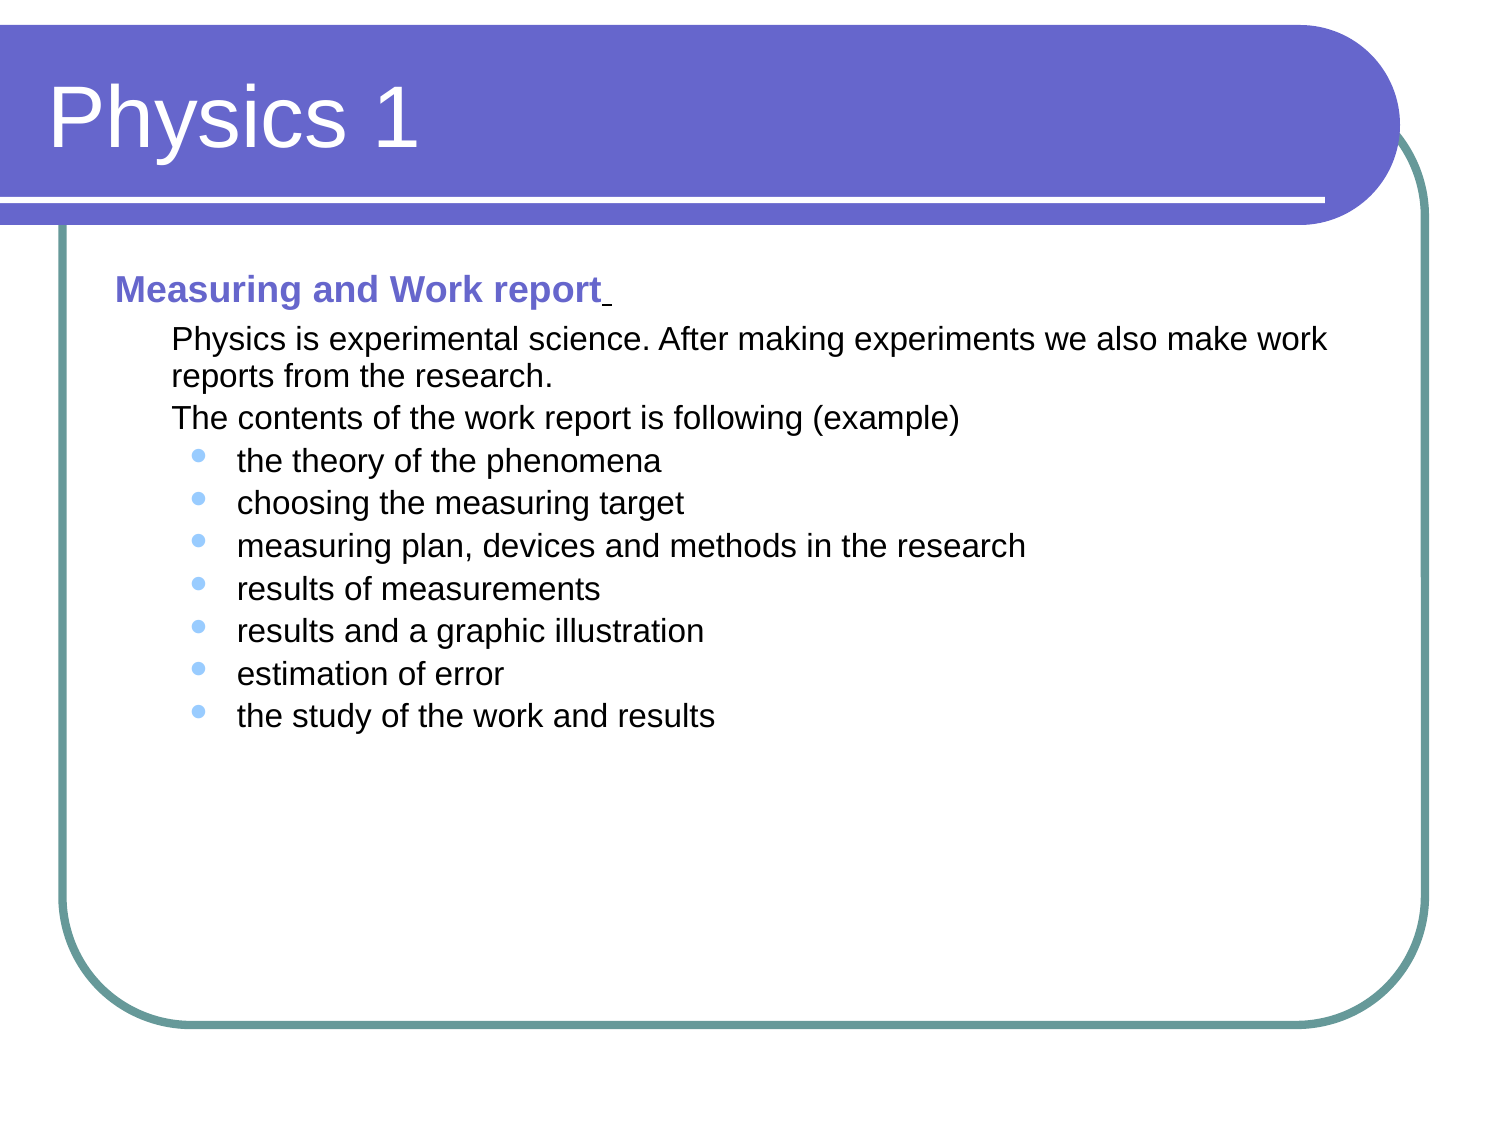

# Physics 1
Measuring and Work report
	Physics is experimental science. After making experiments we also make work reports from the research.
	The contents of the work report is following (example)
the theory of the phenomena
choosing the measuring target
measuring plan, devices and methods in the research
results of measurements
results and a graphic illustration
estimation of error
the study of the work and results